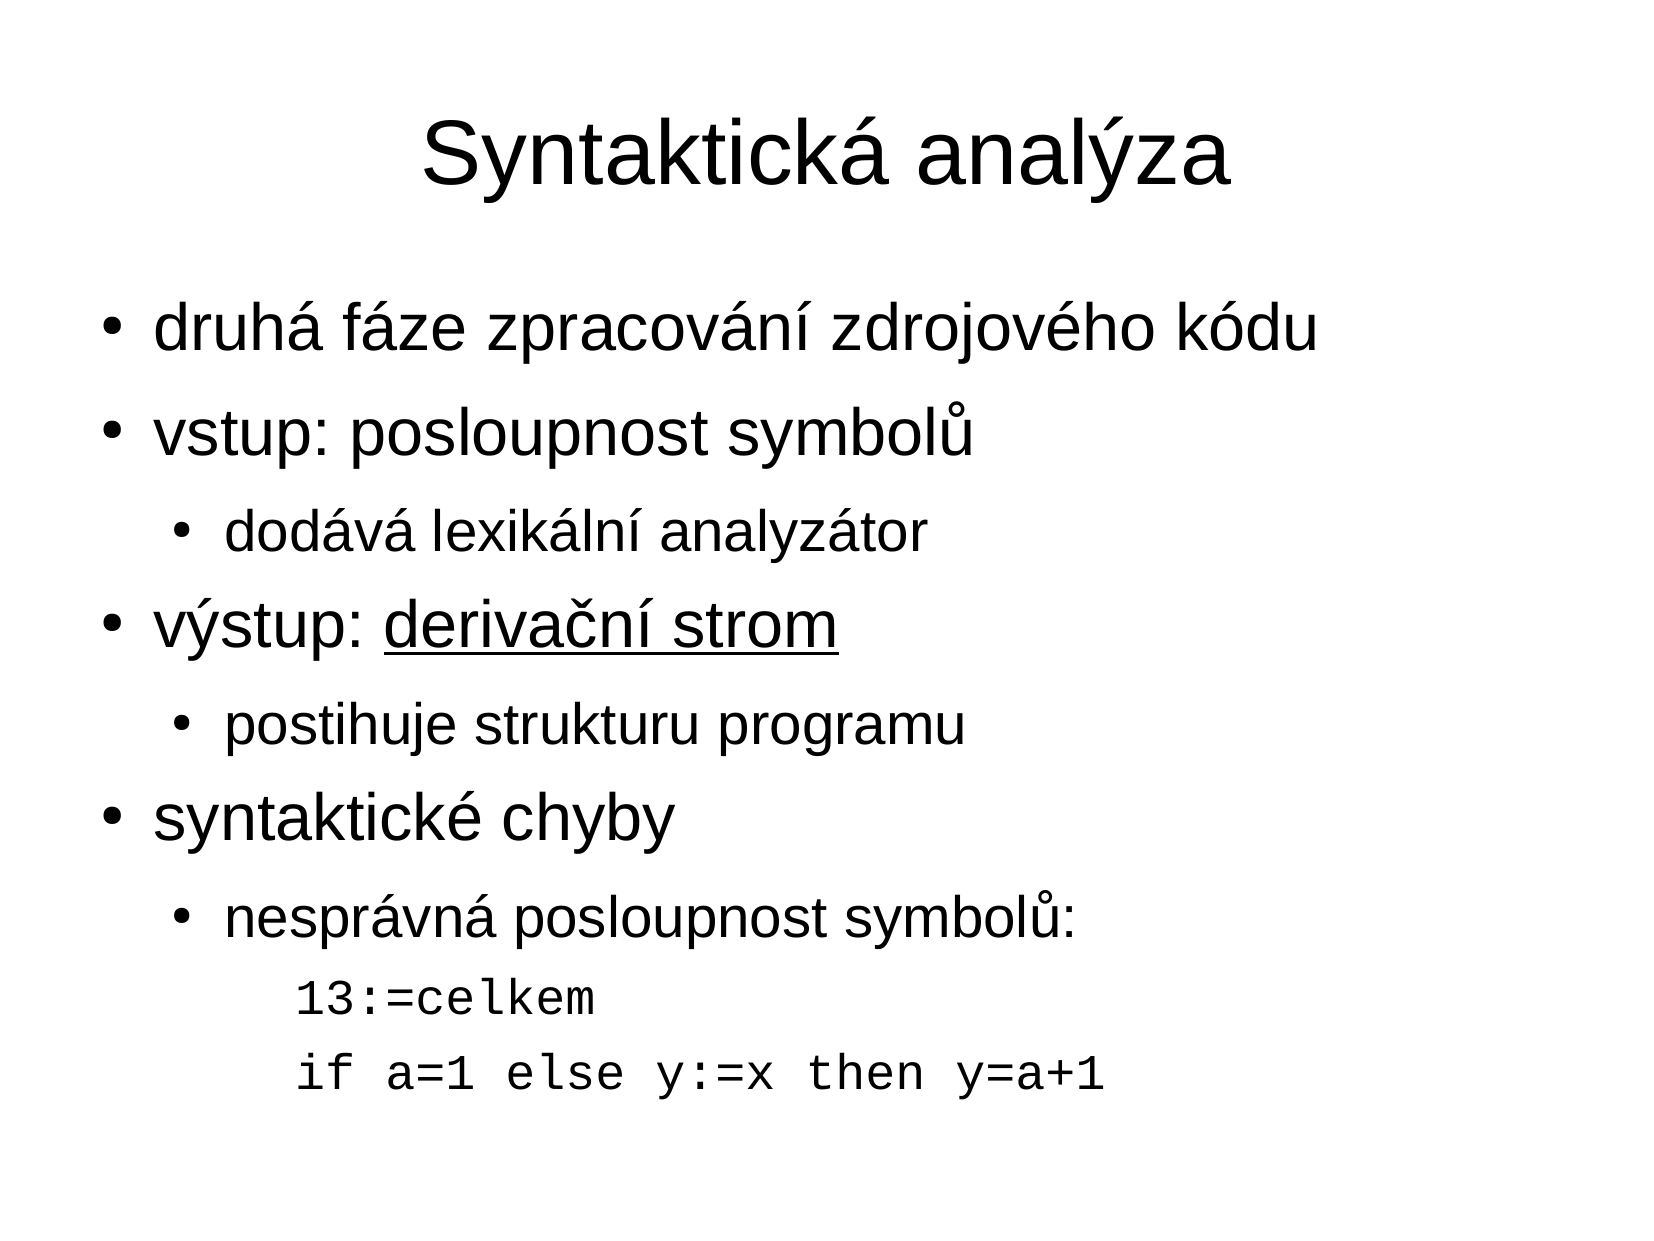

# Syntaktická analýza
druhá fáze zpracování zdrojového kódu
vstup: posloupnost symbolů
dodává lexikální analyzátor
výstup: derivační strom
postihuje strukturu programu
syntaktické chyby
nesprávná posloupnost symbolů:
13:=celkem
if a=1 else y:=x then y=a+1